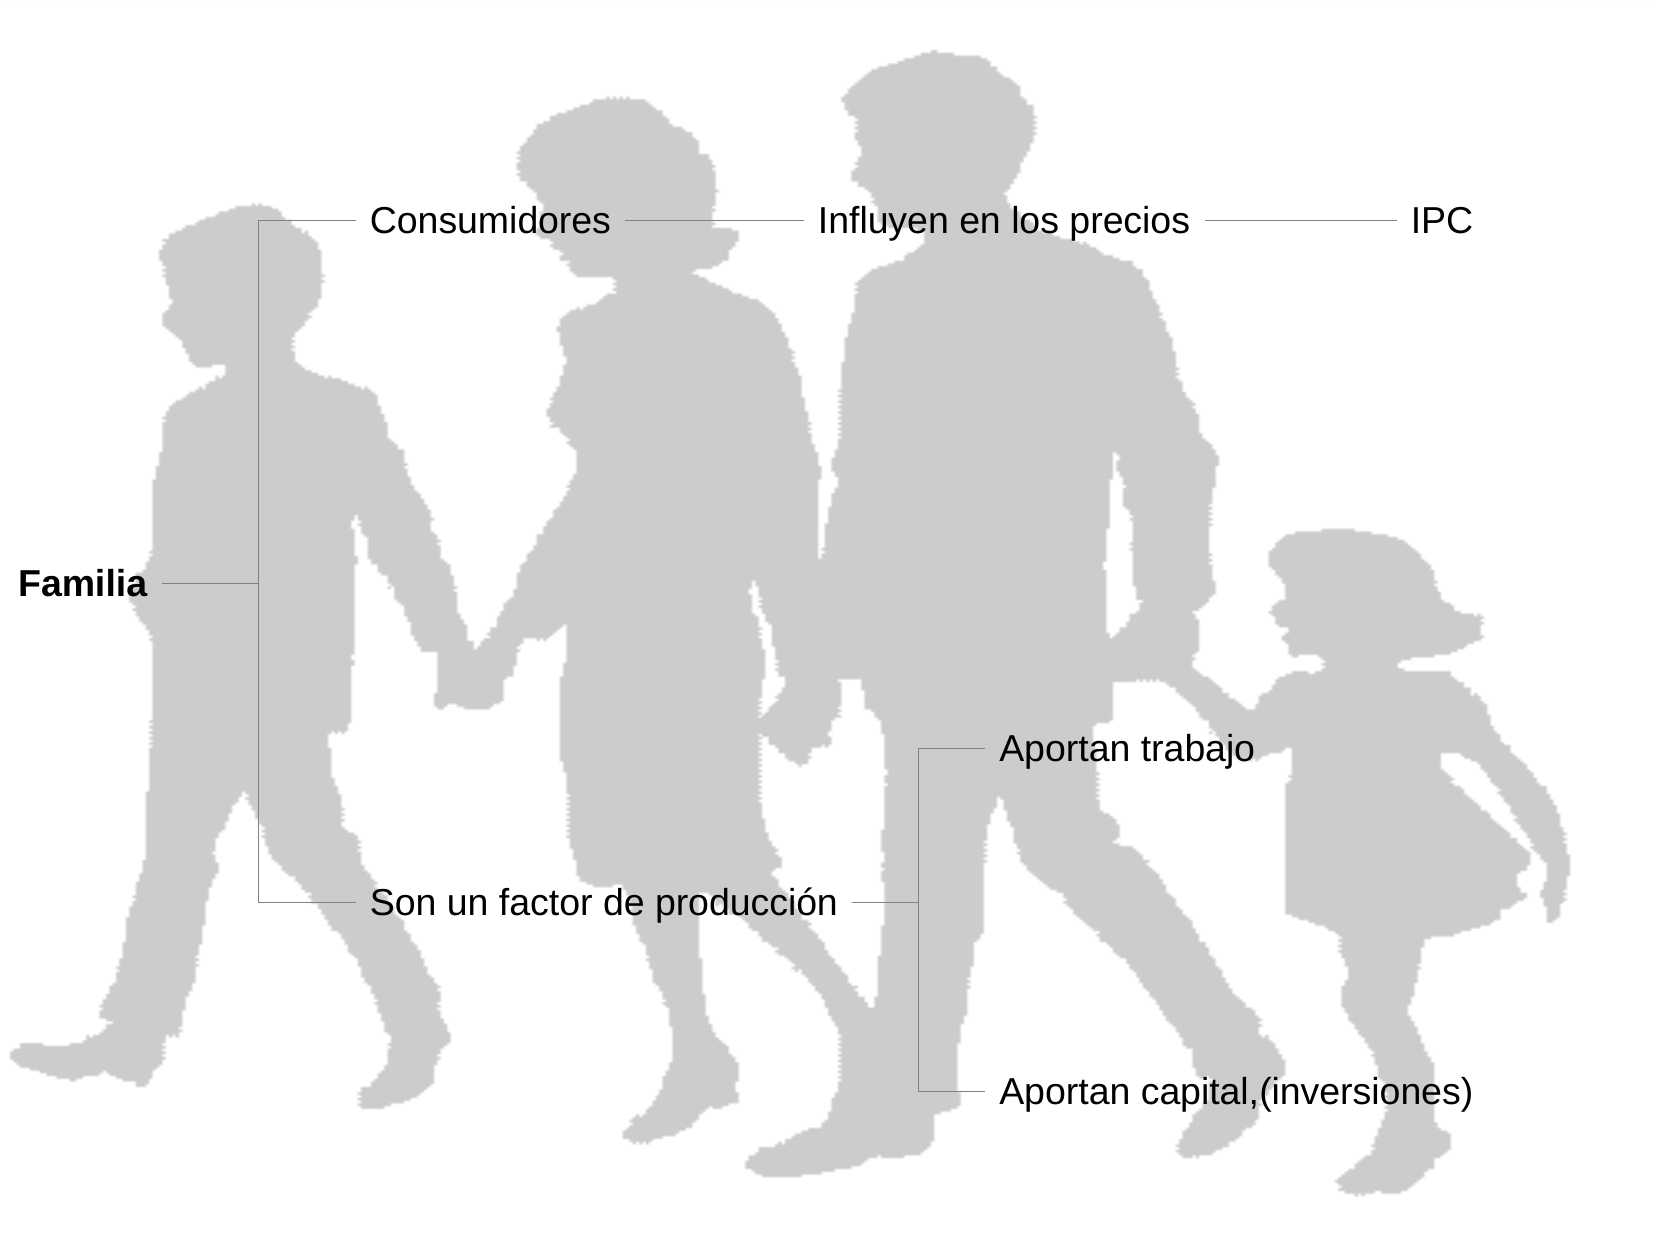

Consumidores
Influyen en los precios
IPC
Familia
Aportan trabajo
Son un factor de producción
Aportan capital,(inversiones)